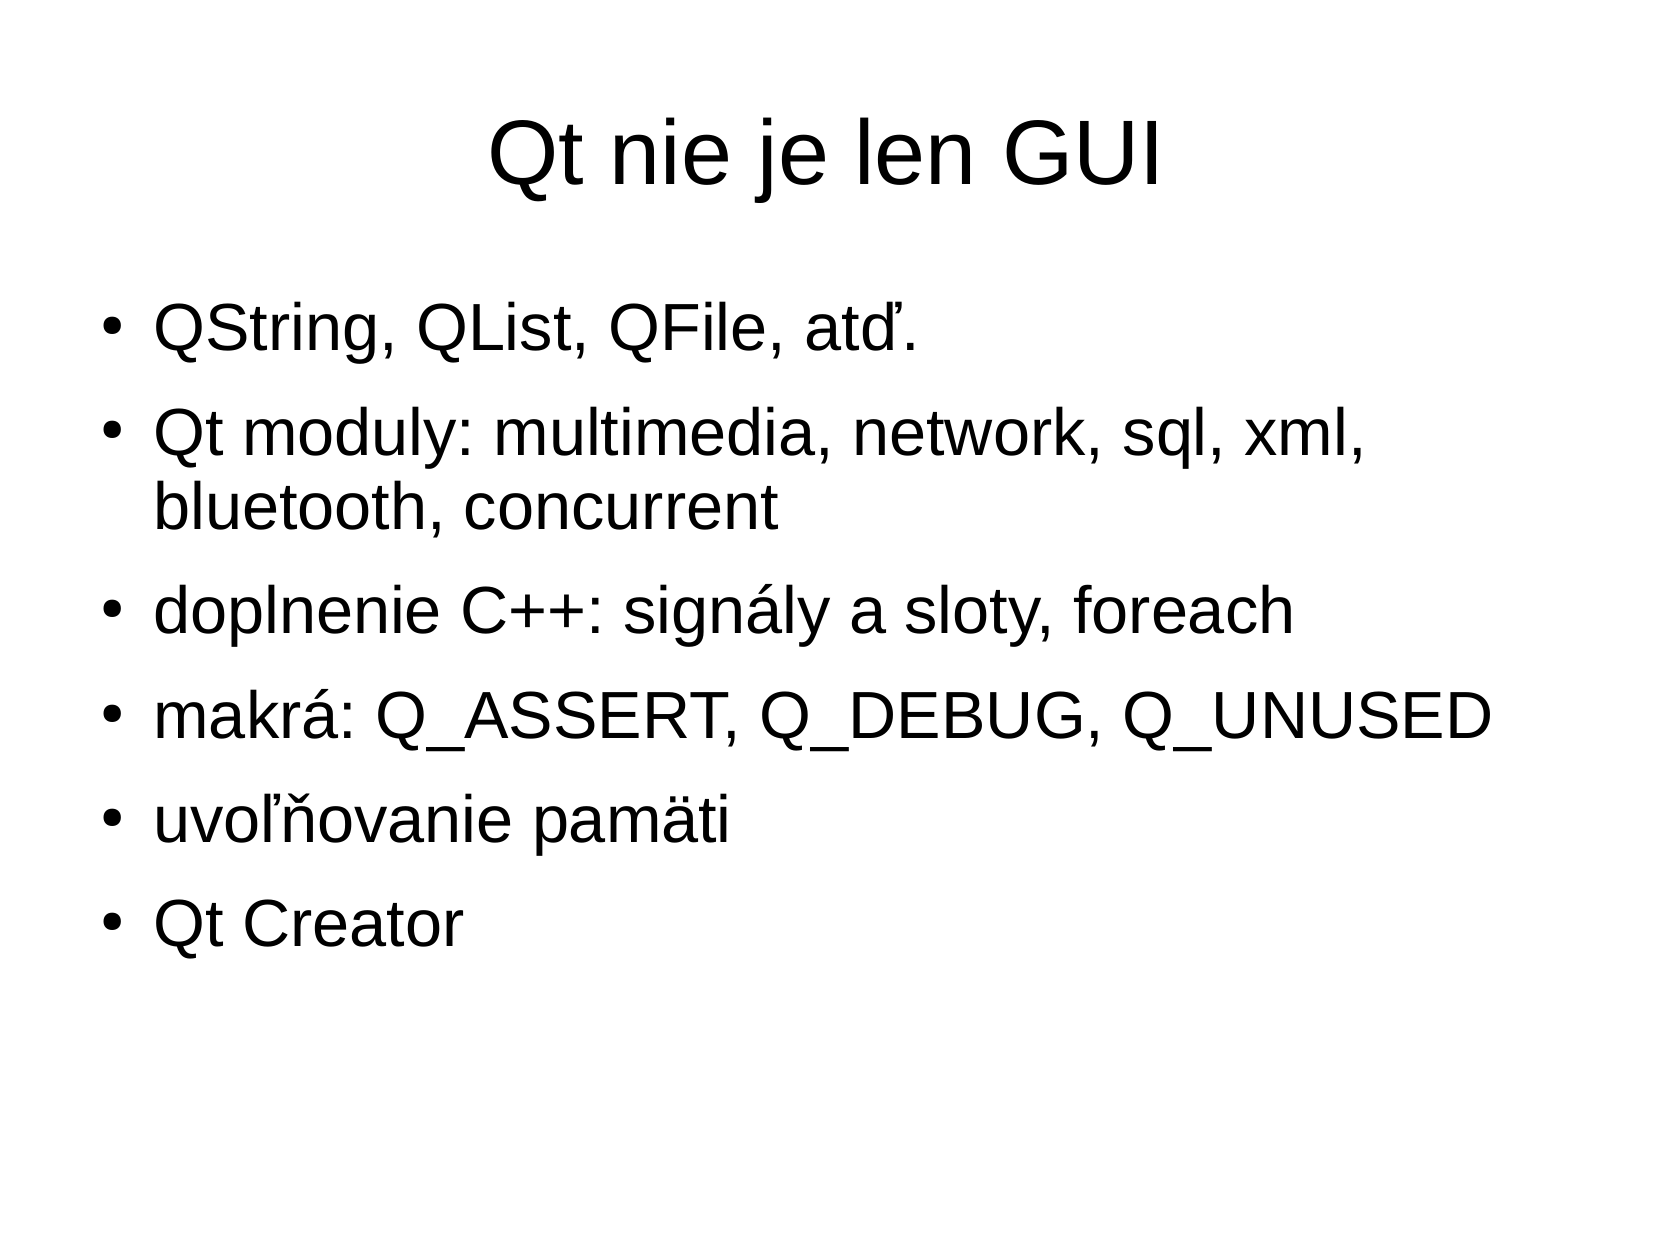

# Qt nie je len GUI
QString, QList, QFile, atď.
Qt moduly: multimedia, network, sql, xml, bluetooth, concurrent
doplnenie C++: signály a sloty, foreach
makrá: Q_ASSERT, Q_DEBUG, Q_UNUSED
uvoľňovanie pamäti
Qt Creator